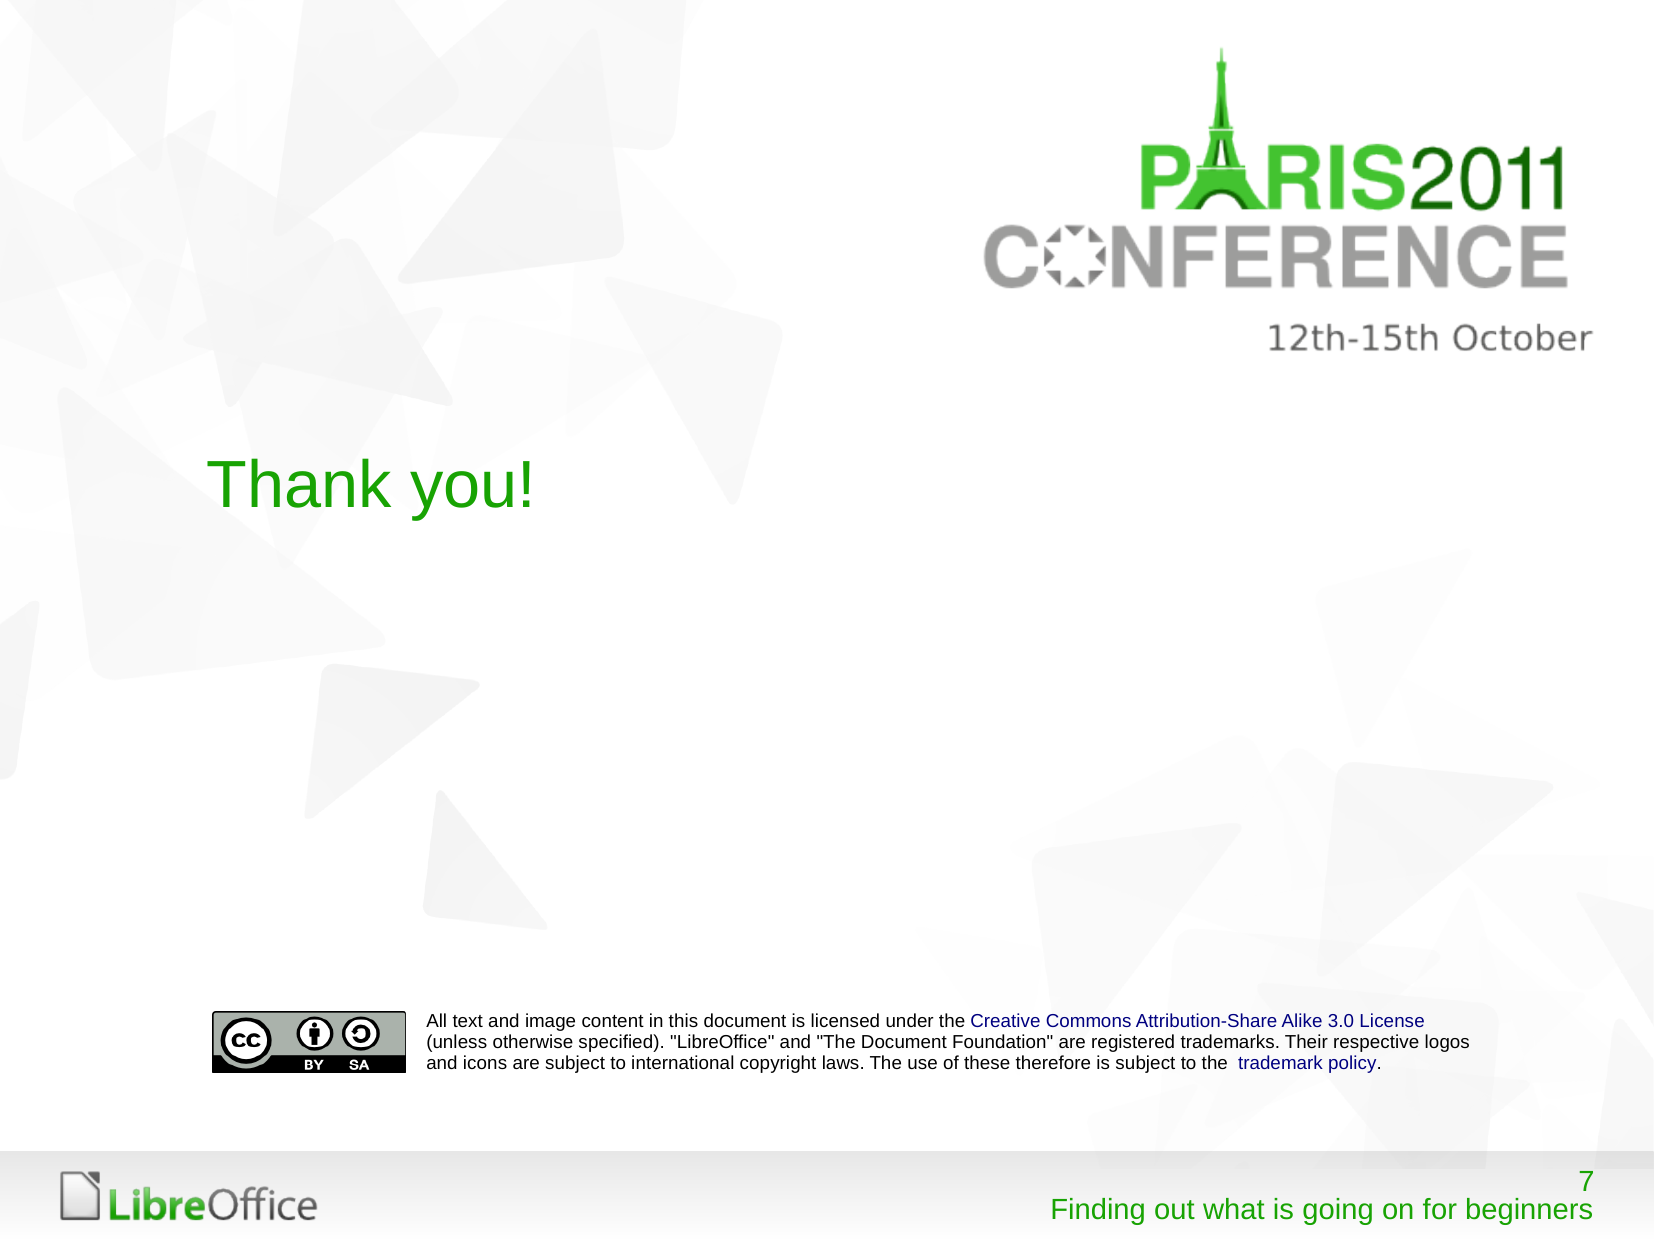

# Thank you!
7
Finding out what is going on for beginners